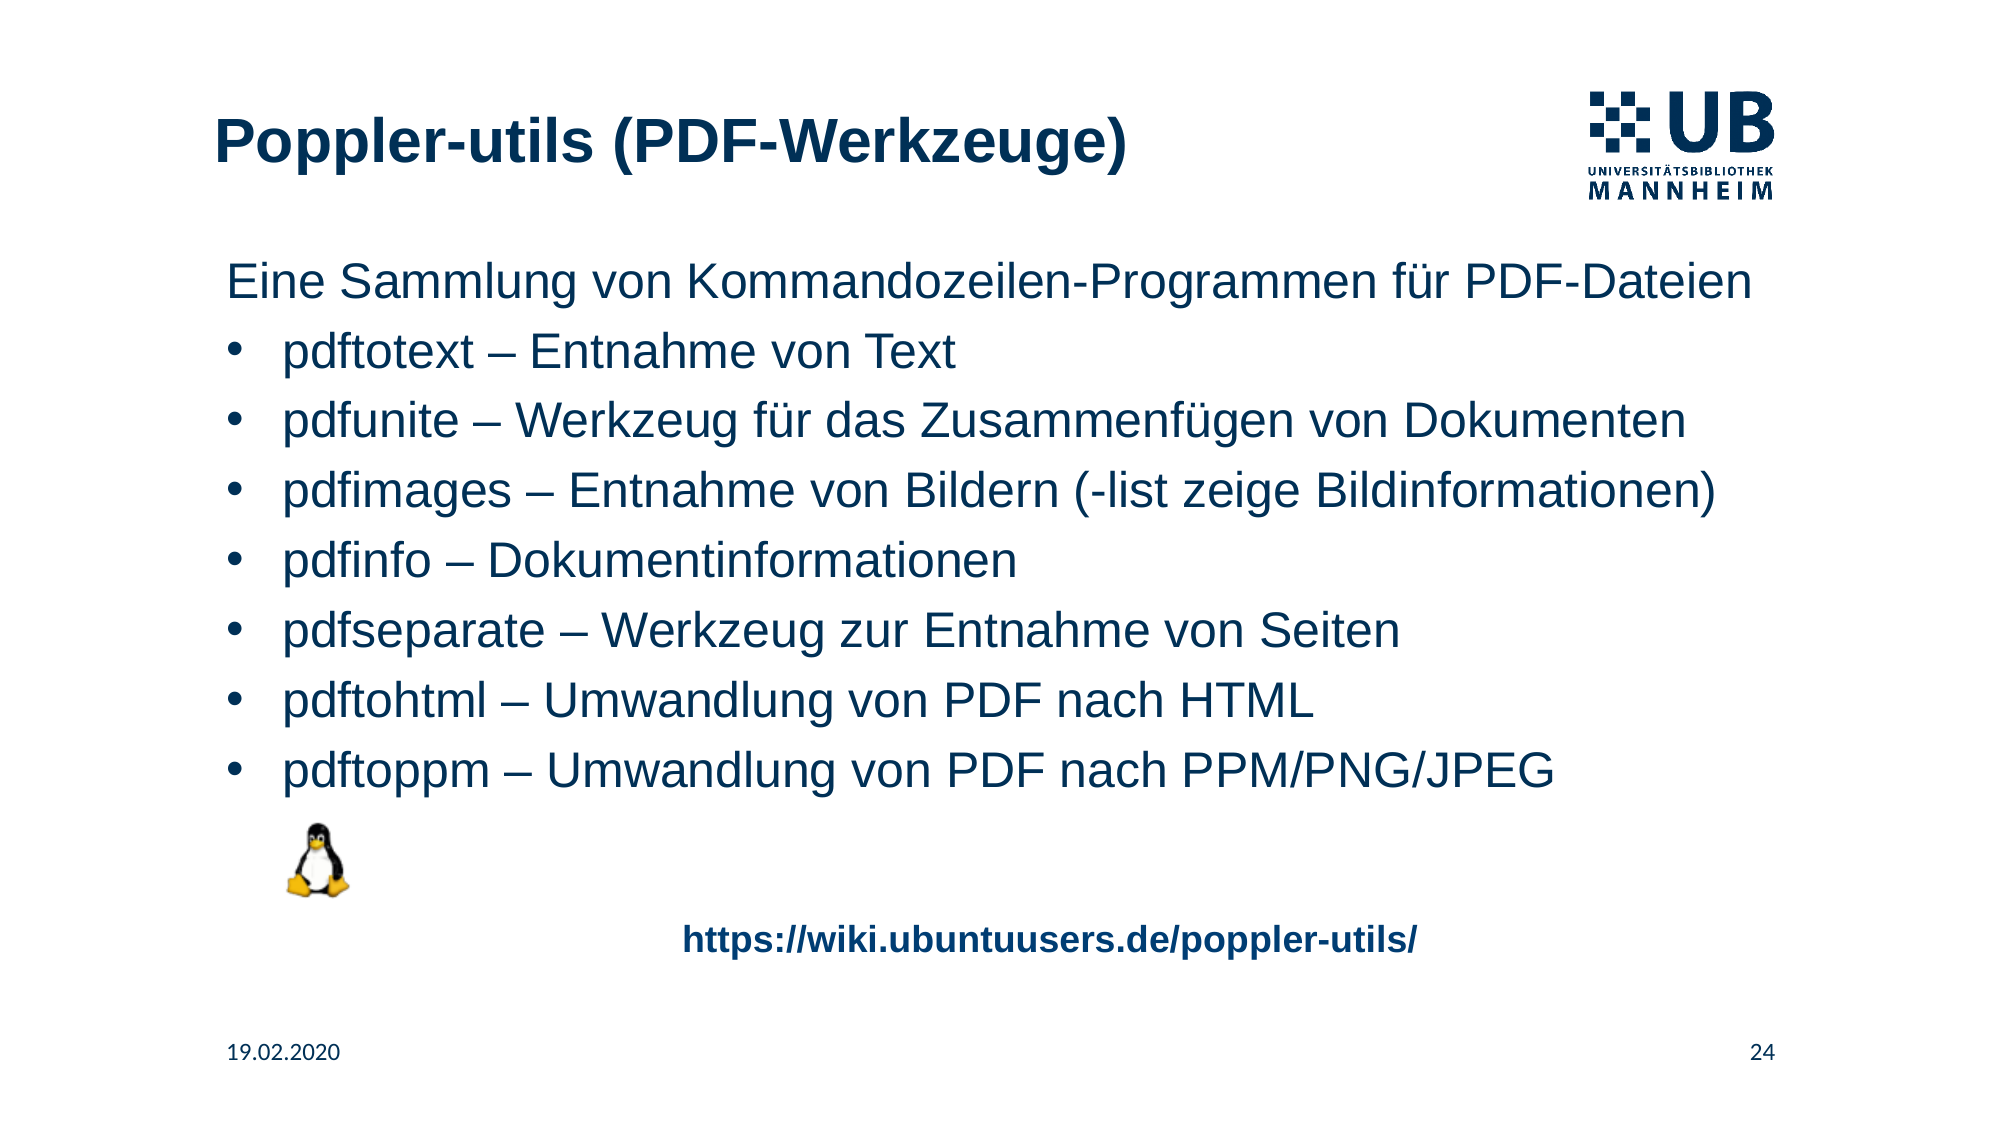

# Poppler-utils (PDF-Werkzeuge)
Eine Sammlung von Kommandozeilen-Programmen für PDF-Dateien
pdftotext – Entnahme von Text
pdfunite – Werkzeug für das Zusammenfügen von Dokumenten
pdfimages – Entnahme von Bildern (-list zeige Bildinformationen)
pdfinfo – Dokumentinformationen
pdfseparate – Werkzeug zur Entnahme von Seiten
pdftohtml – Umwandlung von PDF nach HTML
pdftoppm – Umwandlung von PDF nach PPM/PNG/JPEG
https://wiki.ubuntuusers.de/poppler-utils/
19.02.2020